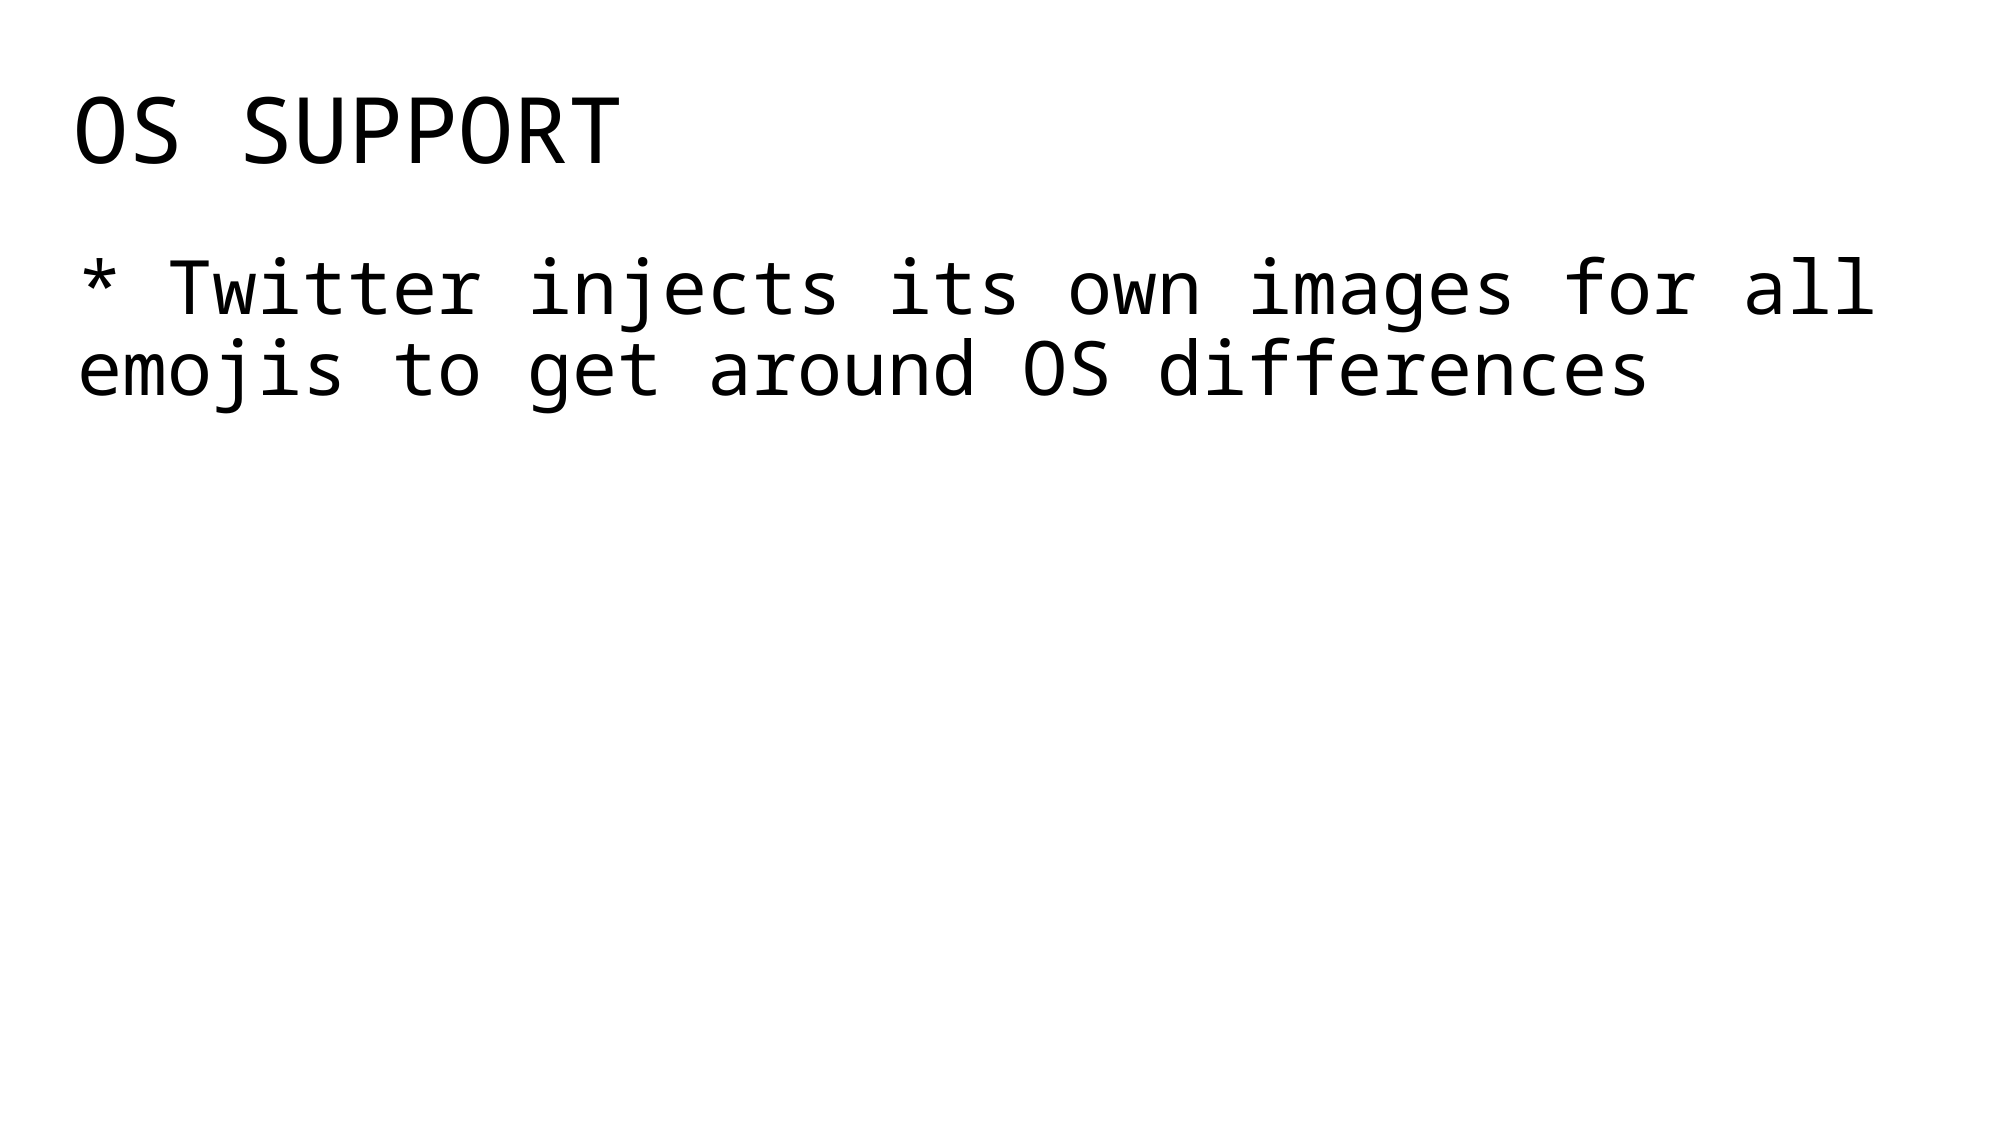

# OS SUPPORT
* Twitter injects its own images for all emojis to get around OS differences